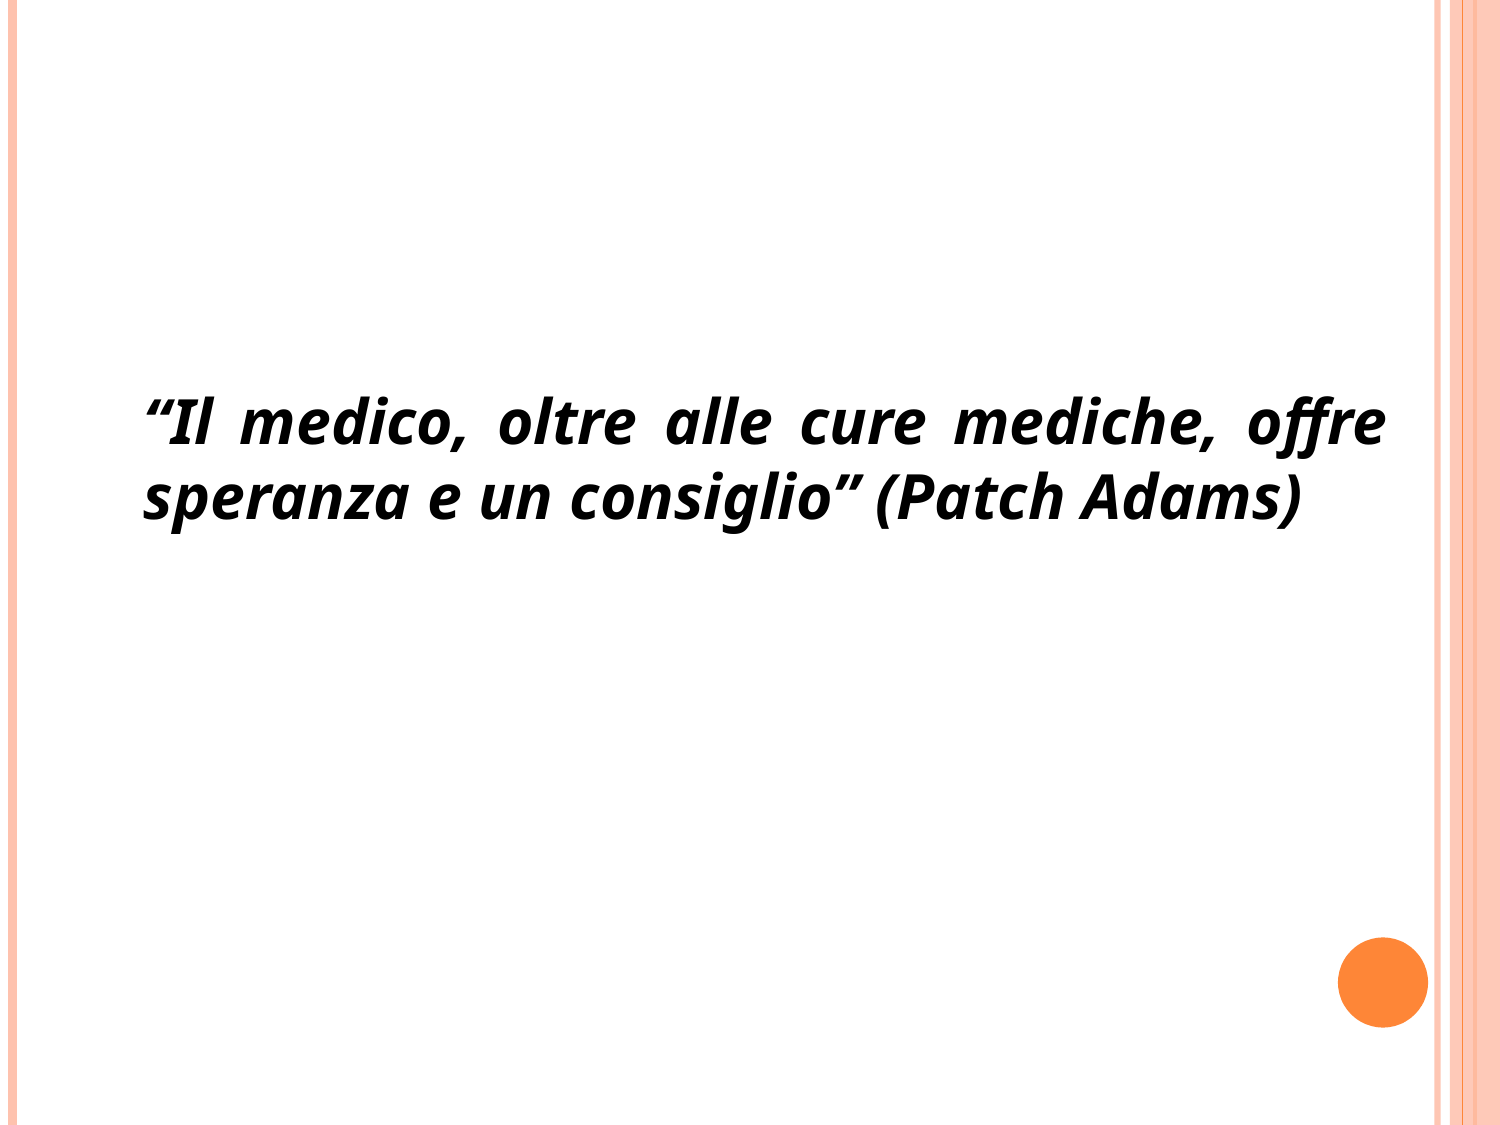

“Il medico, oltre alle cure mediche, offre speranza e un consiglio” (Patch Adams)